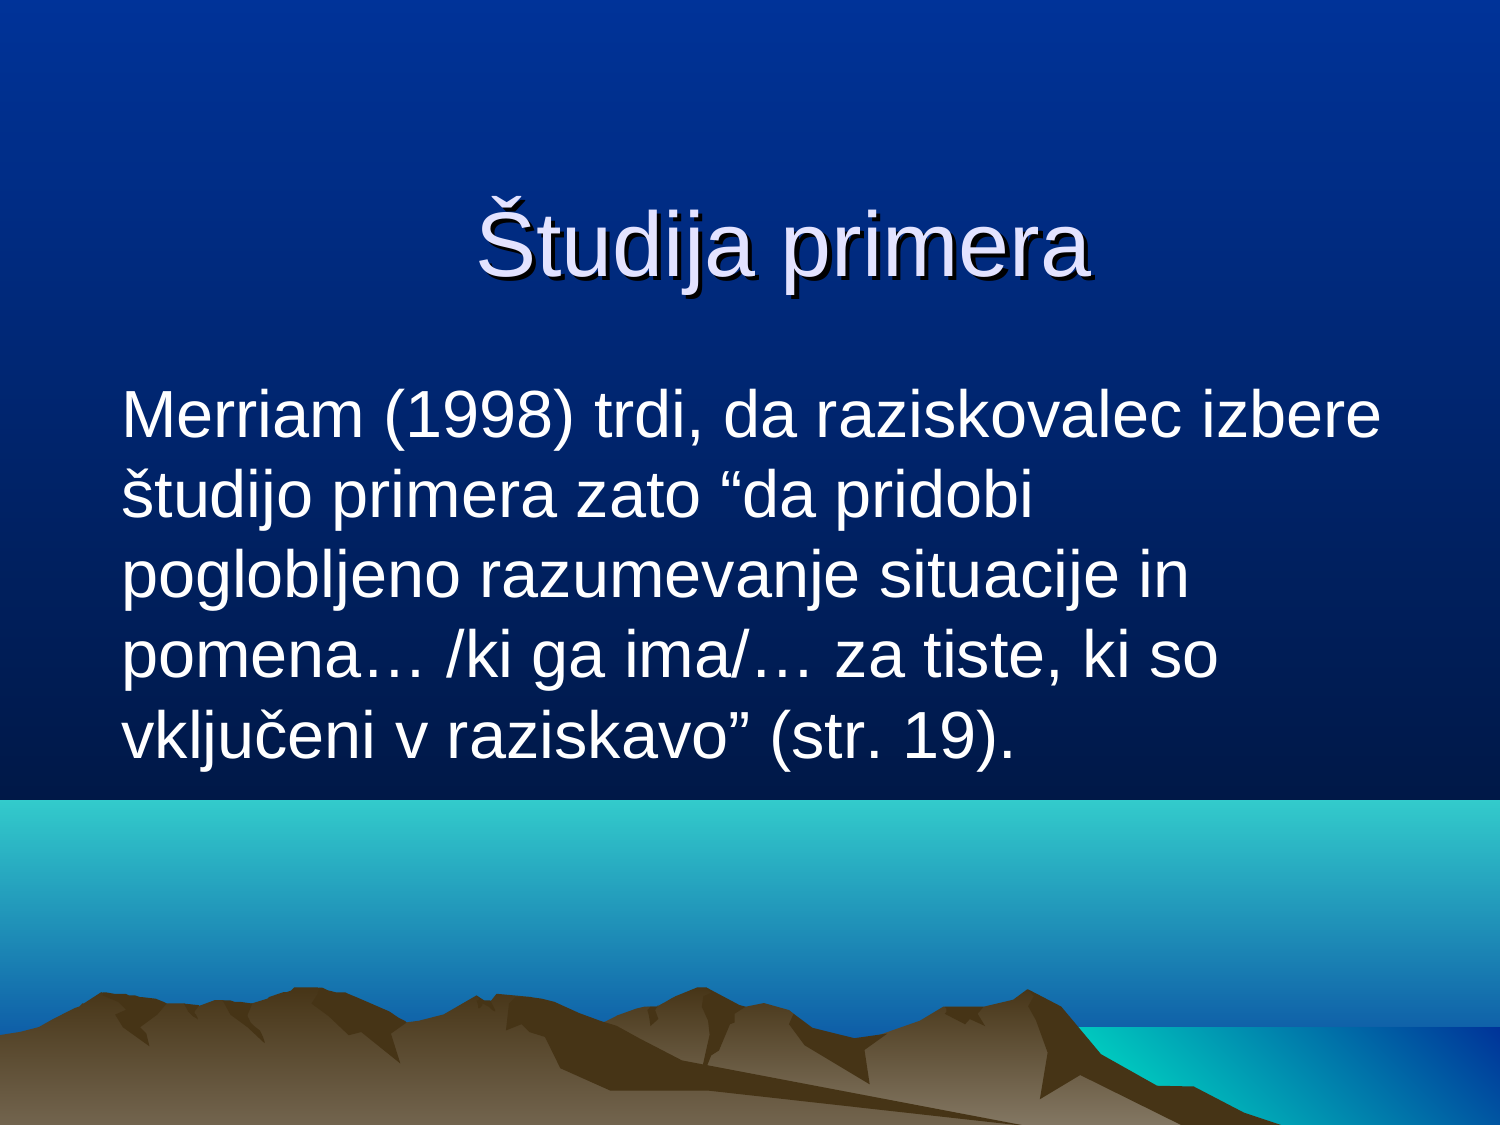

# Študija primera
	Merriam (1998) trdi, da raziskovalec izbere študijo primera zato “da pridobi poglobljeno razumevanje situacije in pomena… /ki ga ima/… za tiste, ki so vključeni v raziskavo” (str. 19).